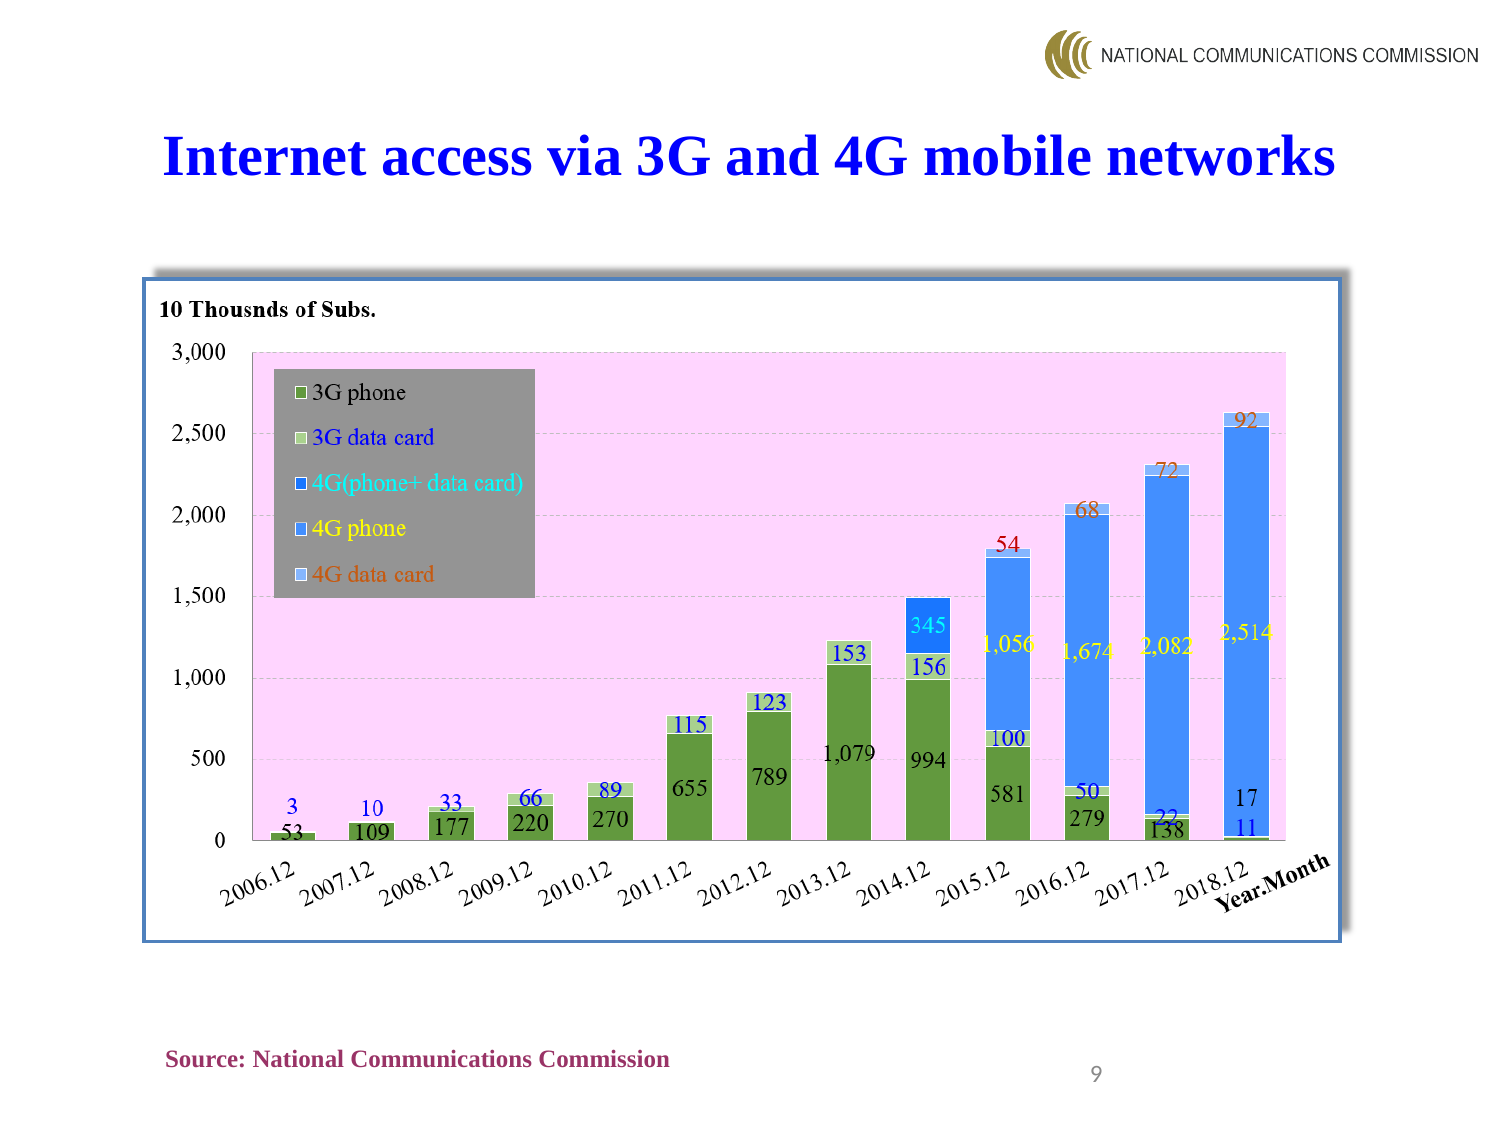

Internet access via 3G and 4G mobile networks
Source: National Communications Commission